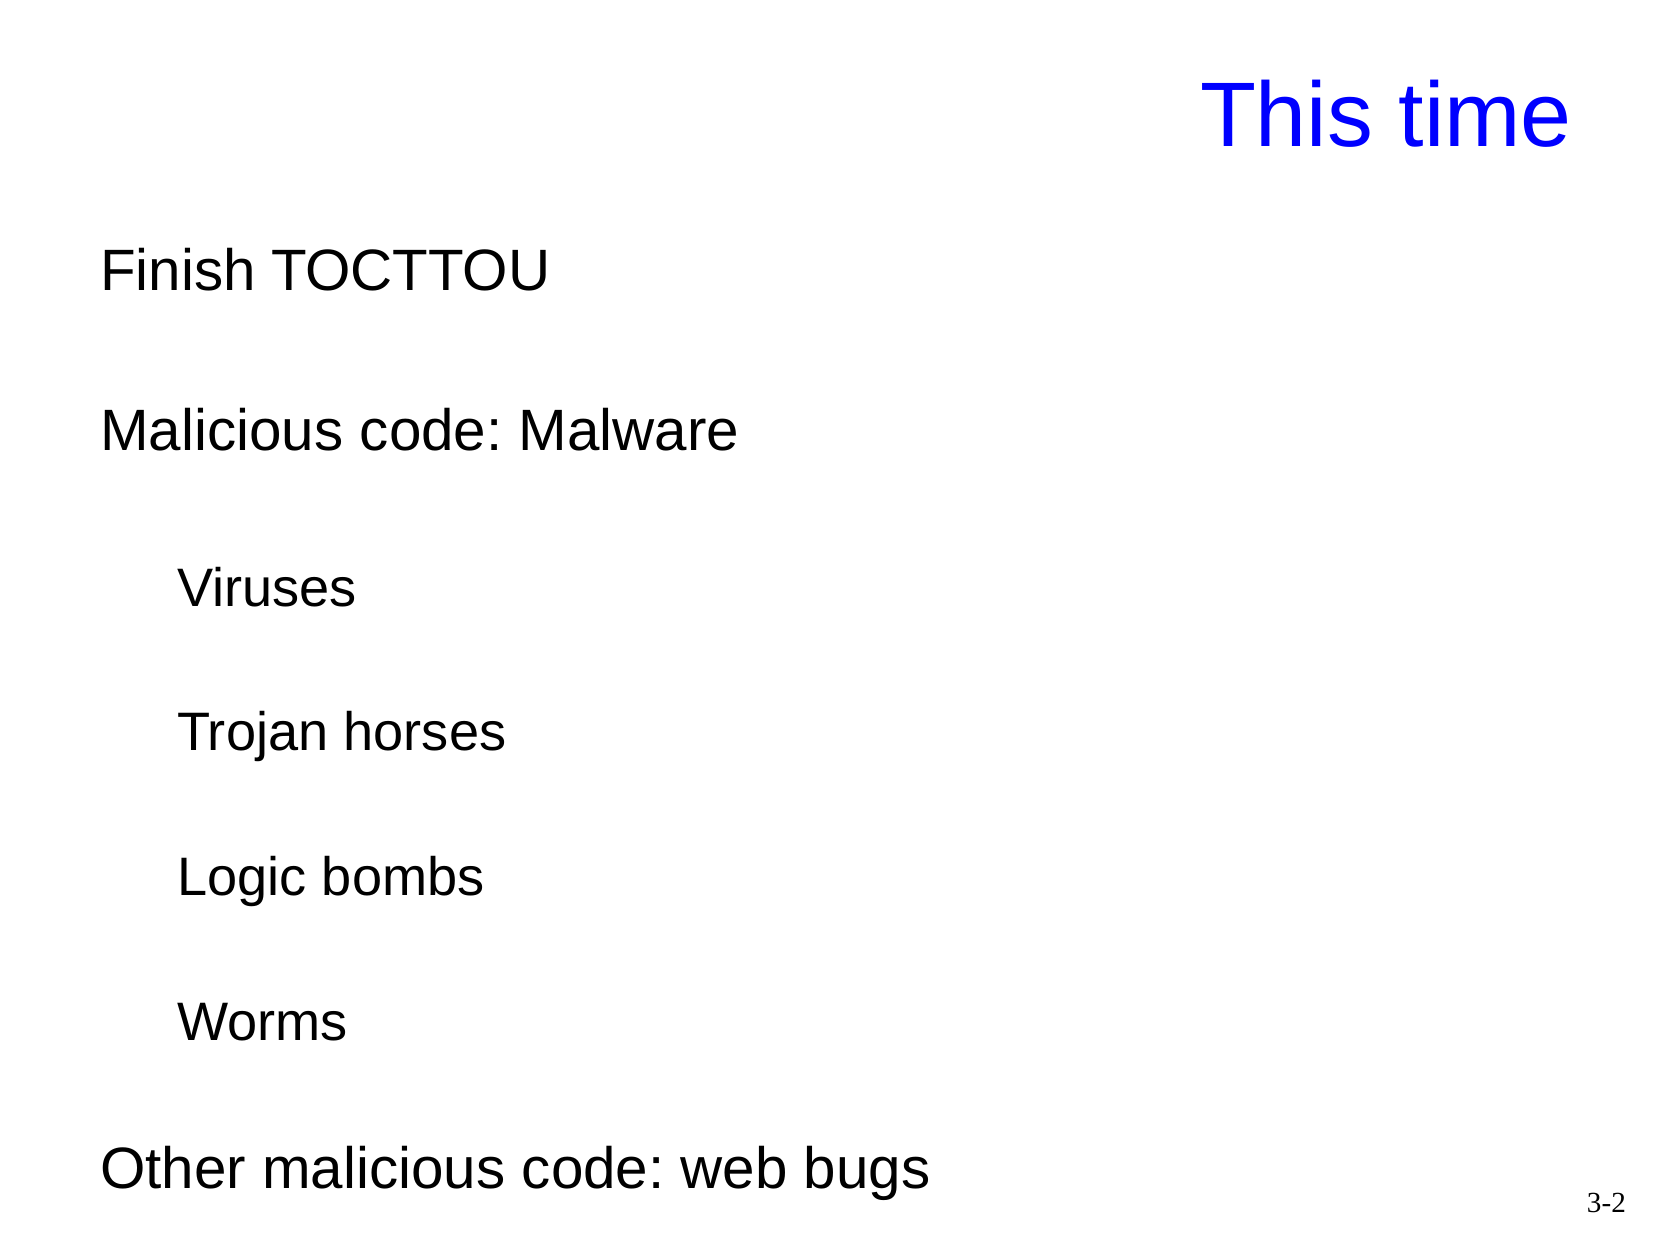

# This time
Finish TOCTTOU
Malicious code: Malware
Viruses
Trojan horses
Logic bombs
Worms
Other malicious code: web bugs